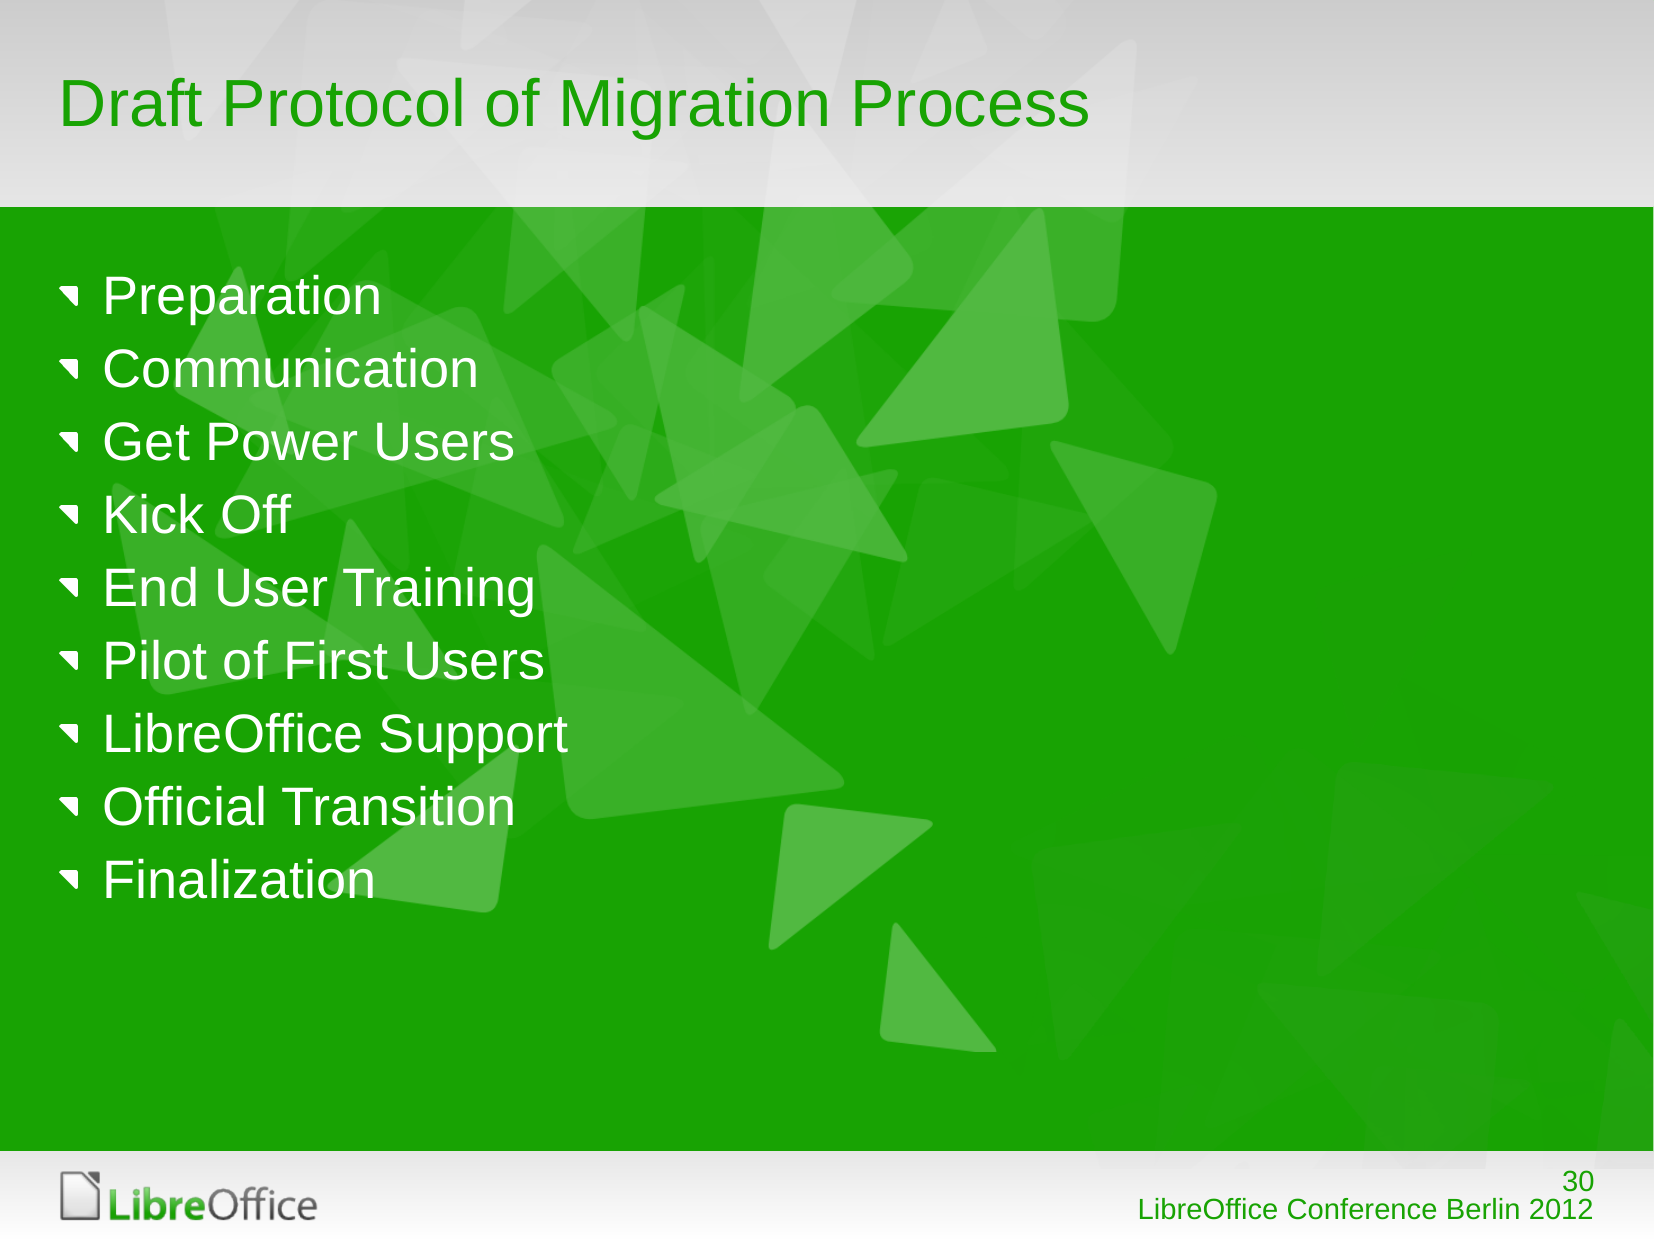

# Draft Protocol of Migration Process
Preparation
Communication
Get Power Users
Kick Off
End User Training
Pilot of First Users
LibreOffice Support
Official Transition
Finalization
30
LibreOffice Conference Berlin 2012